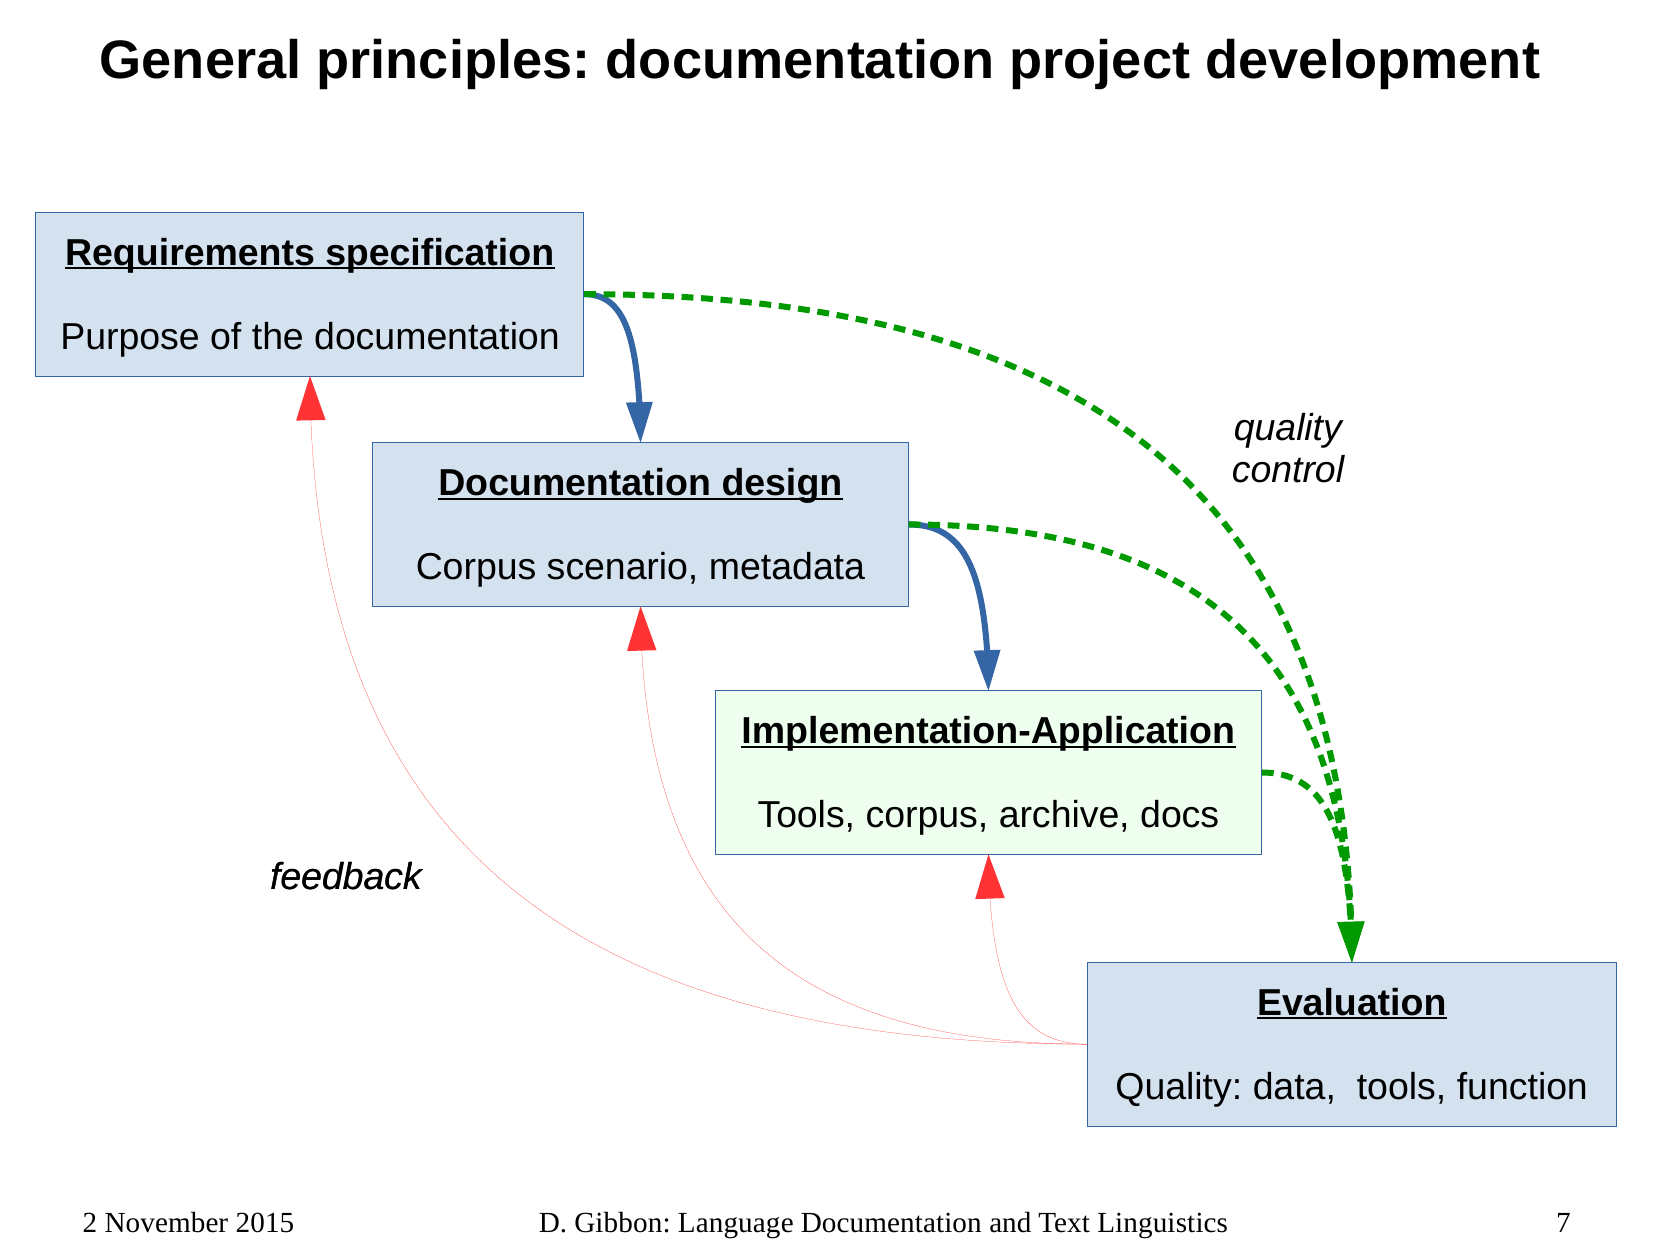

# General principles: documentation project development
Requirements specification
Purpose of the documentation
quality control
Documentation design
Corpus scenario, metadata
Implementation-Application
Tools, corpus, archive, docs
feedback
feedback
Evaluation
Quality: data, tools, function
2 November 2015
D. Gibbon: Language Documentation and Text Linguistics
7